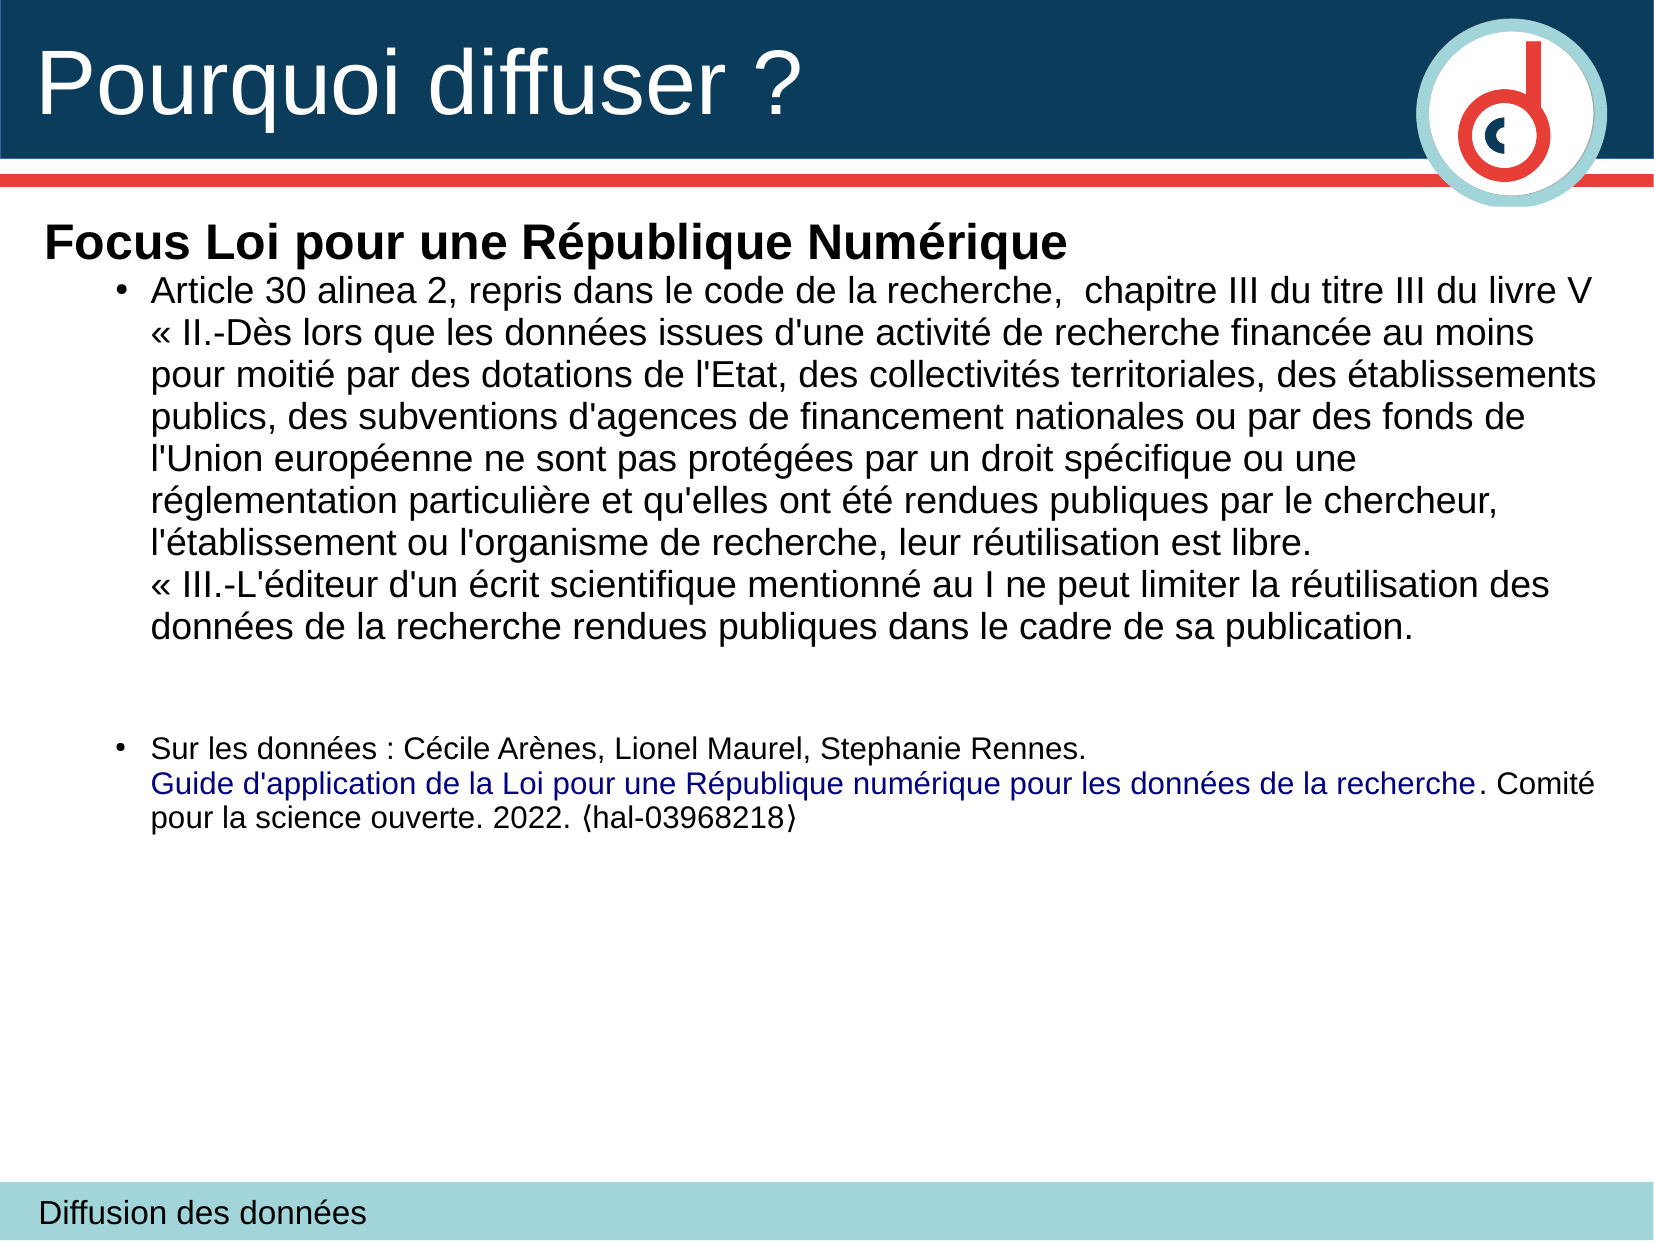

# Pourquoi diffuser ?
Focus Loi pour une République Numérique
Article 30 alinea 2, repris dans le code de la recherche, chapitre III du titre III du livre V
« II.-Dès lors que les données issues d'une activité de recherche financée au moins pour moitié par des dotations de l'Etat, des collectivités territoriales, des établissements publics, des subventions d'agences de financement nationales ou par des fonds de l'Union européenne ne sont pas protégées par un droit spécifique ou une réglementation particulière et qu'elles ont été rendues publiques par le chercheur, l'établissement ou l'organisme de recherche, leur réutilisation est libre.
« III.-L'éditeur d'un écrit scientifique mentionné au I ne peut limiter la réutilisation des données de la recherche rendues publiques dans le cadre de sa publication.
Sur les données : Cécile Arènes, Lionel Maurel, Stephanie Rennes. Guide d'application de la Loi pour une République numérique pour les données de la recherche. Comité pour la science ouverte. 2022. ⟨hal-03968218⟩
Diffusion des données